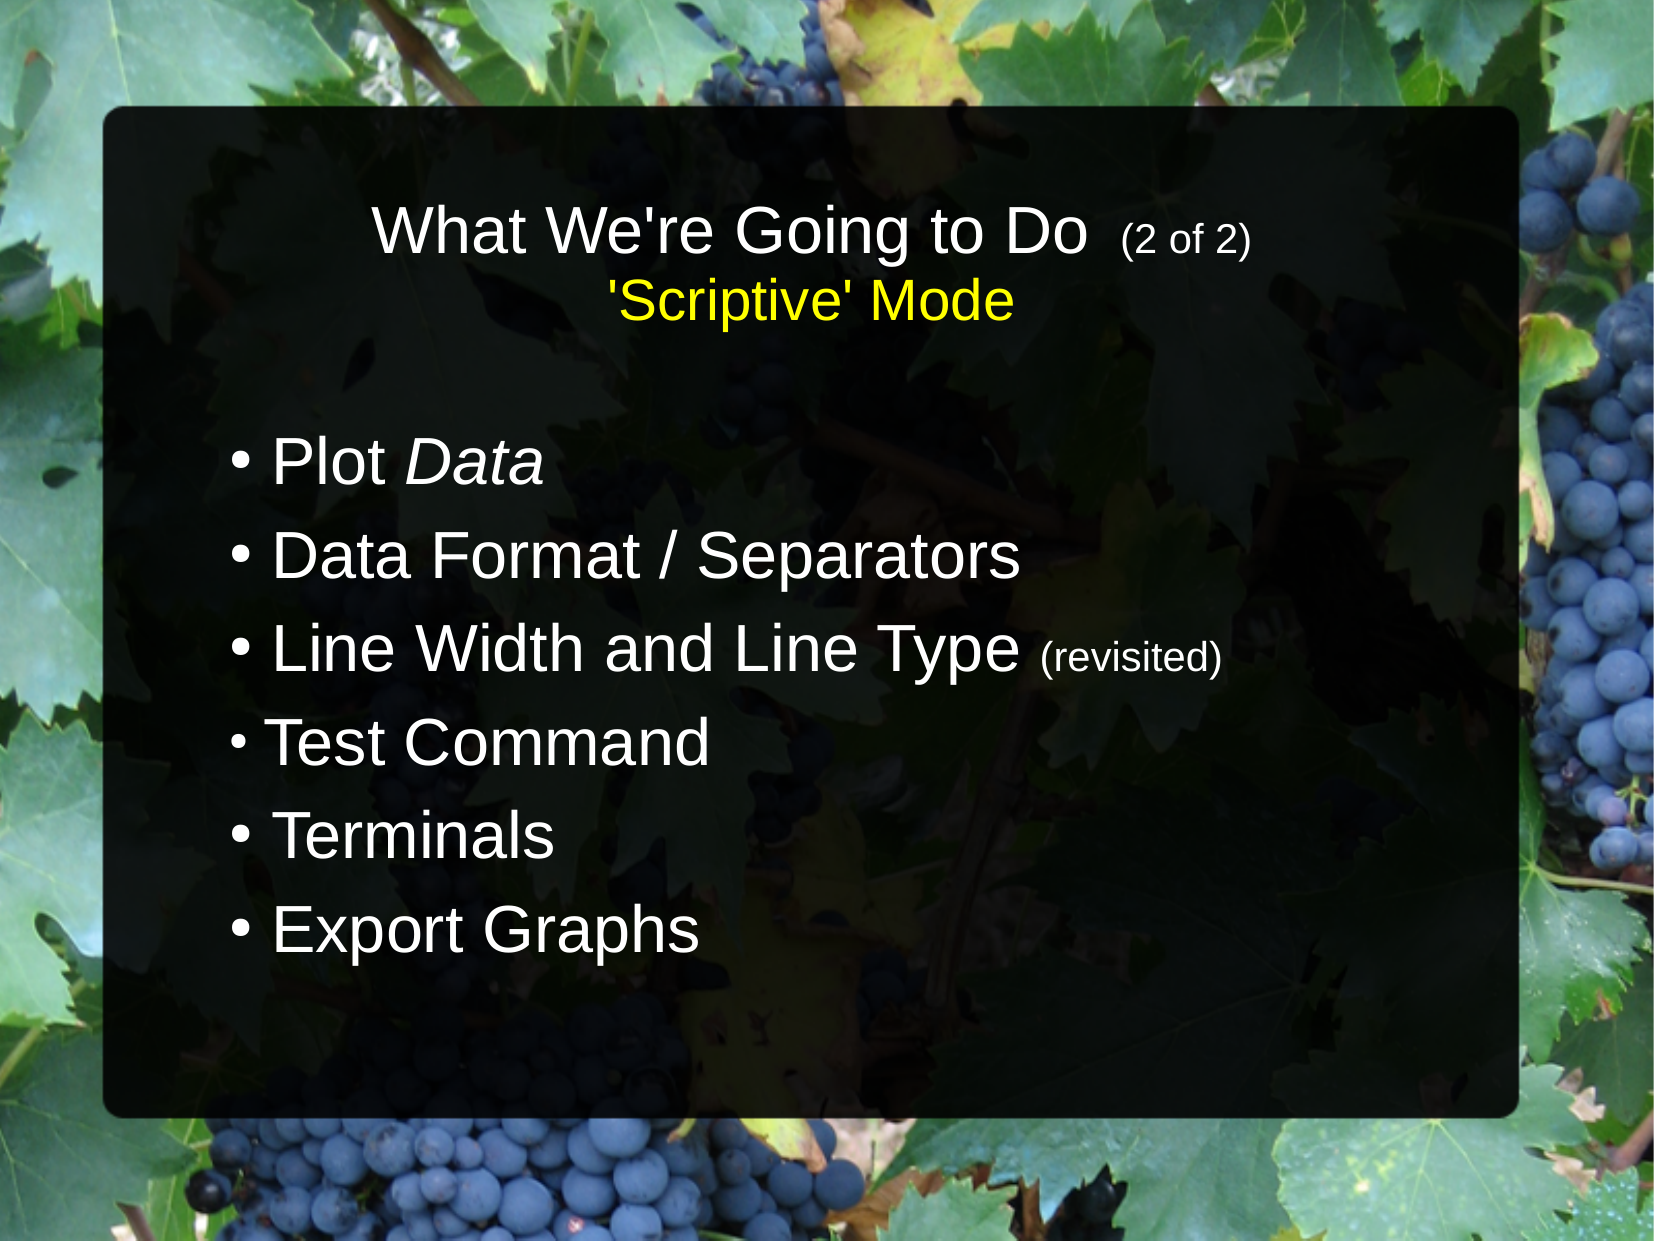

# What We're Going to Do (2 of 2) 'Scriptive' Mode
 Plot Data
 Data Format / Separators
 Line Width and Line Type (revisited)
 Test Command
 Terminals
 Export Graphs